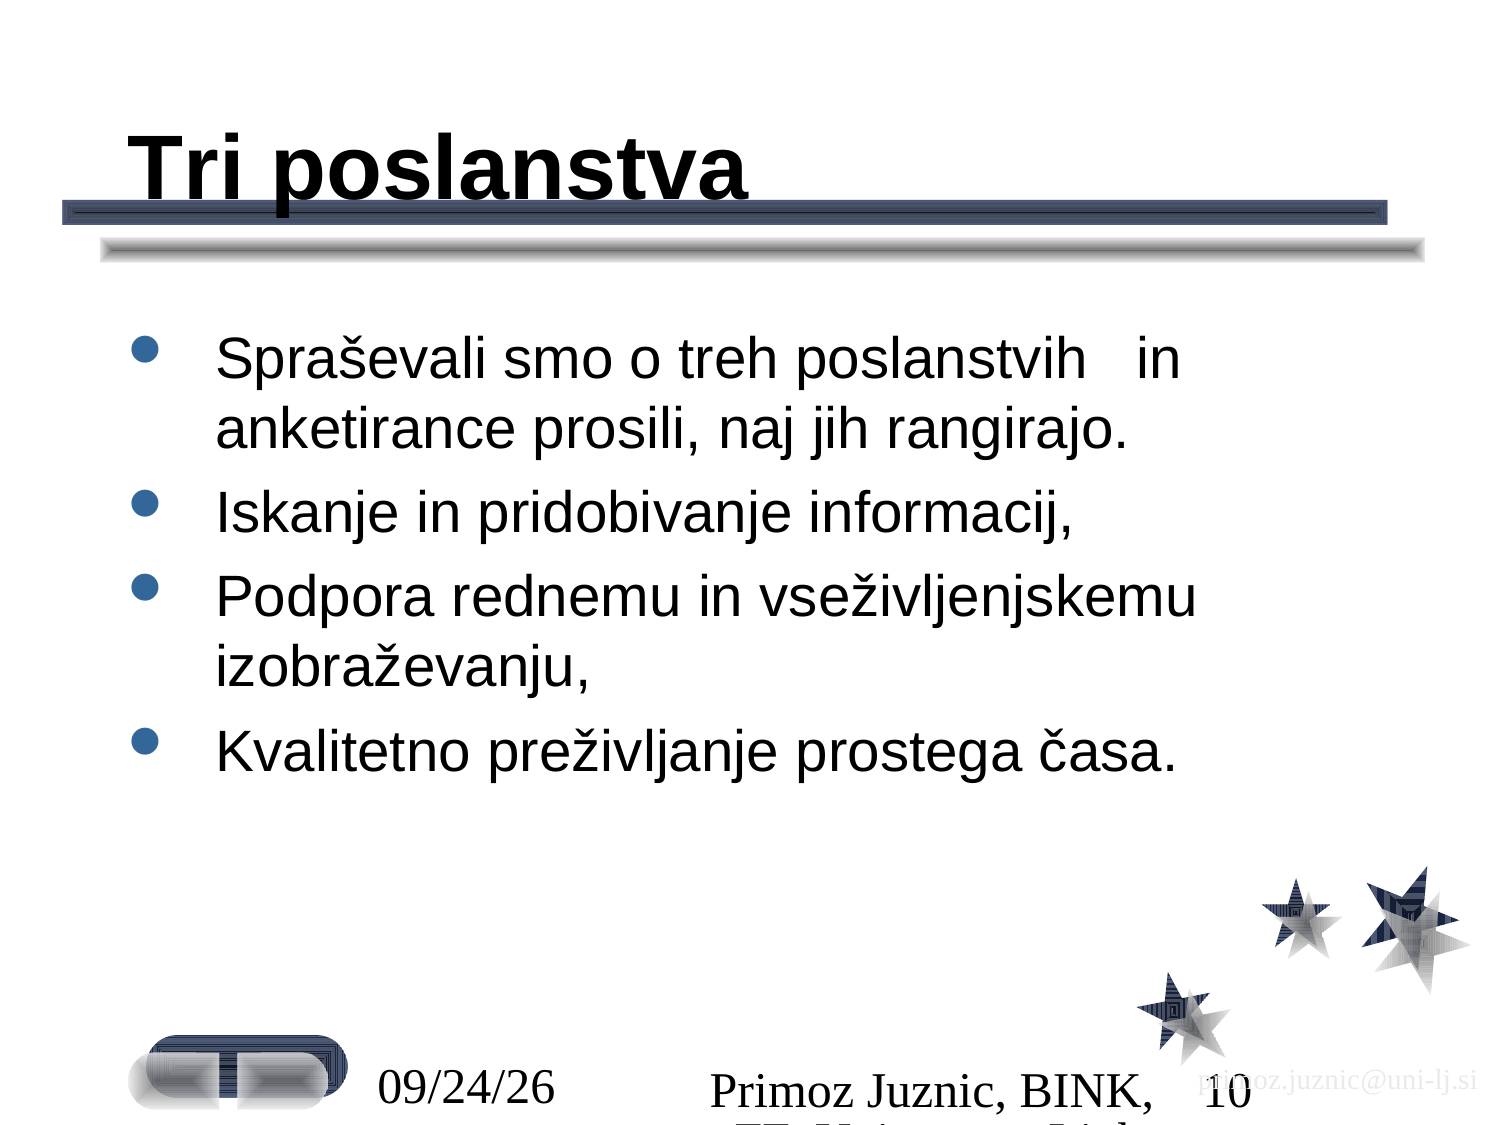

# Tri poslanstva
Spraševali smo o treh poslanstvih in anketirance prosili, naj jih rangirajo.
Iskanje in pridobivanje informacij,
Podpora rednemu in vseživljenjskemu izobraževanju,
Kvalitetno preživljanje prostega časa.
Primoz Juznic, BINK, FF, Univerza v Ljubljani
10